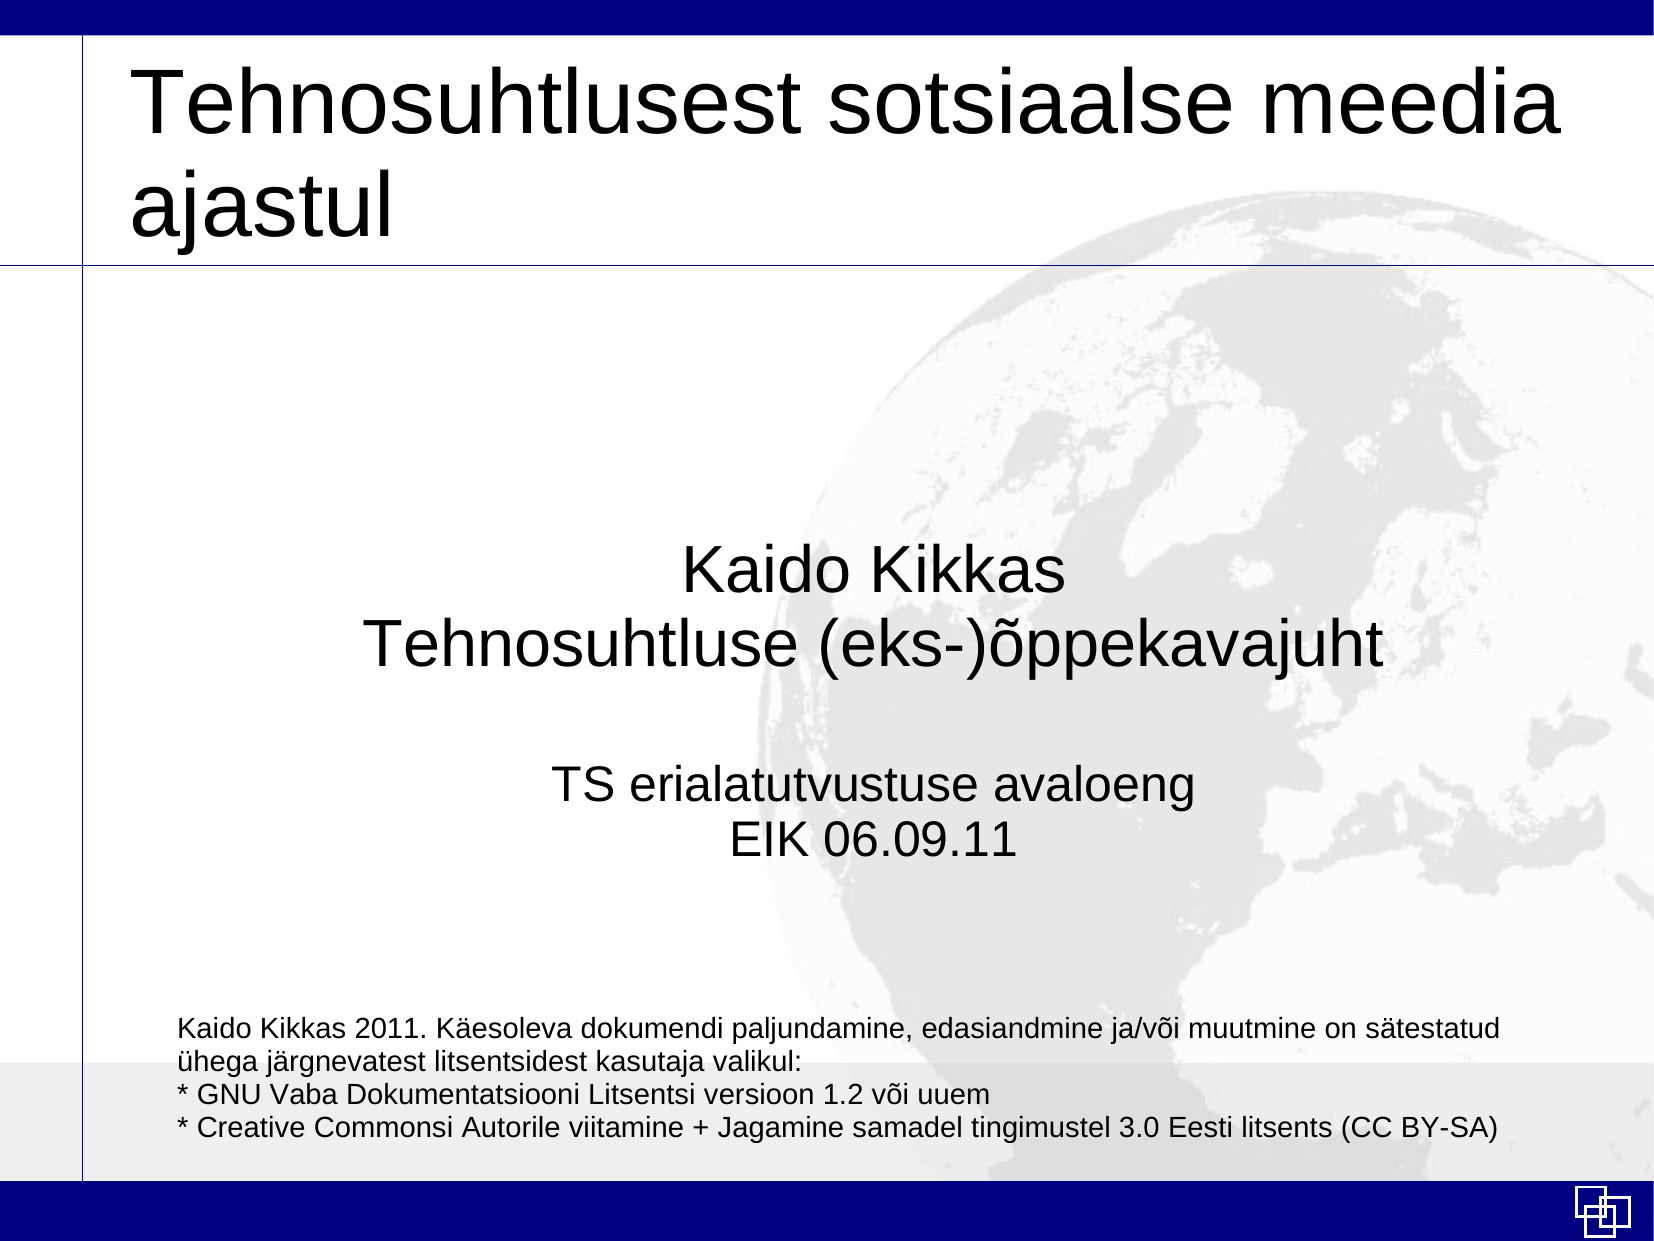

# Tehnosuhtlusest sotsiaalse meedia ajastul
Kaido Kikkas
Tehnosuhtluse (eks-)õppekavajuht
TS erialatutvustuse avaloeng
EIK 06.09.11
Kaido Kikkas 2011. Käesoleva dokumendi paljundamine, edasiandmine ja/või muutmine on sätestatud
ühega järgnevatest litsentsidest kasutaja valikul:
* GNU Vaba Dokumentatsiooni Litsentsi versioon 1.2 või uuem
* Creative Commonsi Autorile viitamine + Jagamine samadel tingimustel 3.0 Eesti litsents (CC BY-SA)